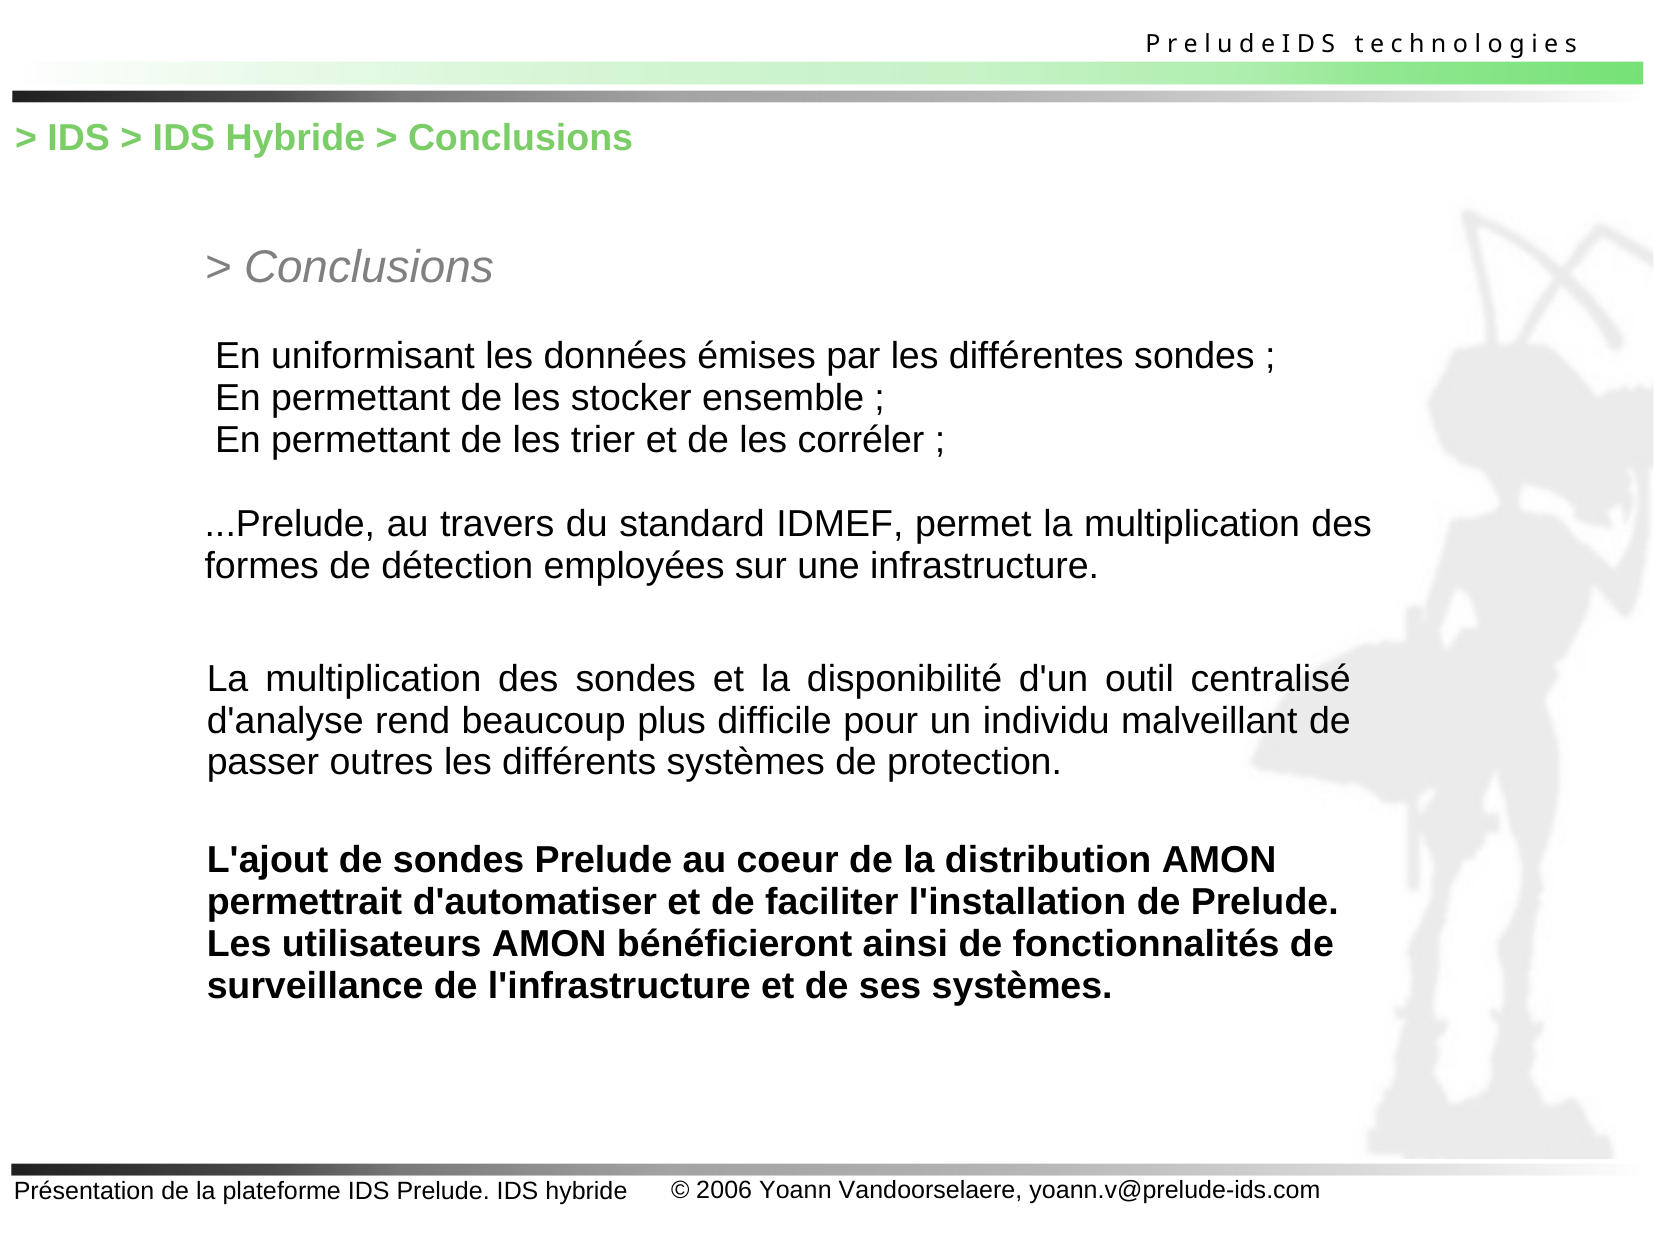

P r e l u d e I D S t e c h n o l o g i e s
> IDS > IDS Hybride > Conclusions
> Conclusions
 En uniformisant les données émises par les différentes sondes ;
 En permettant de les stocker ensemble ;
 En permettant de les trier et de les corréler ;
...Prelude, au travers du standard IDMEF, permet la multiplication des formes de détection employées sur une infrastructure.
La multiplication des sondes et la disponibilité d'un outil centralisé d'analyse rend beaucoup plus difficile pour un individu malveillant de passer outres les différents systèmes de protection.
L'ajout de sondes Prelude au coeur de la distribution AMON permettrait d'automatiser et de faciliter l'installation de Prelude.
Les utilisateurs AMON bénéficieront ainsi de fonctionnalités de surveillance de l'infrastructure et de ses systèmes.
© 2006 Yoann Vandoorselaere, yoann.v@prelude-ids.com
Présentation de la plateforme IDS Prelude. IDS hybride